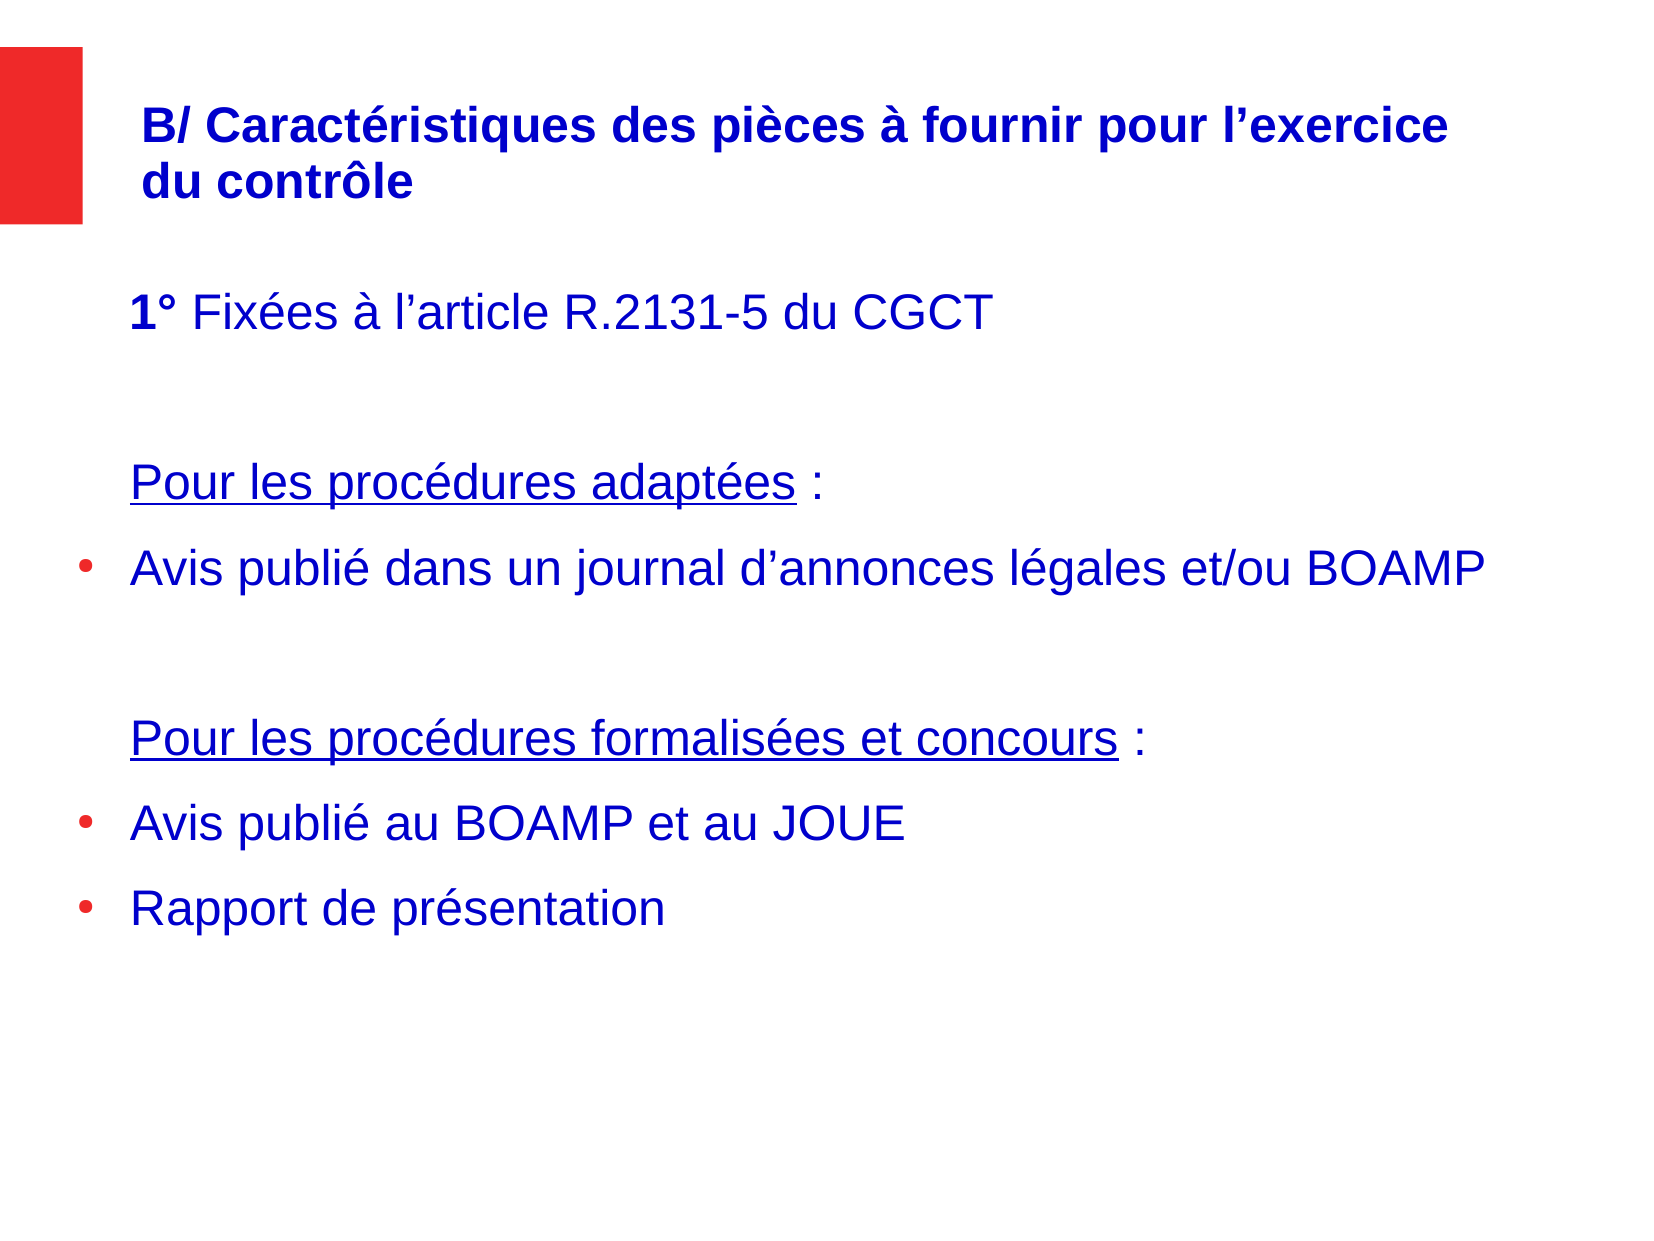

# B/ Caractéristiques des pièces à fournir pour l’exercice du contrôle
1° Fixées à l’article R.2131-5 du CGCT
Pour les procédures adaptées :
Avis publié dans un journal d’annonces légales et/ou BOAMP
Pour les procédures formalisées et concours :
Avis publié au BOAMP et au JOUE
Rapport de présentation